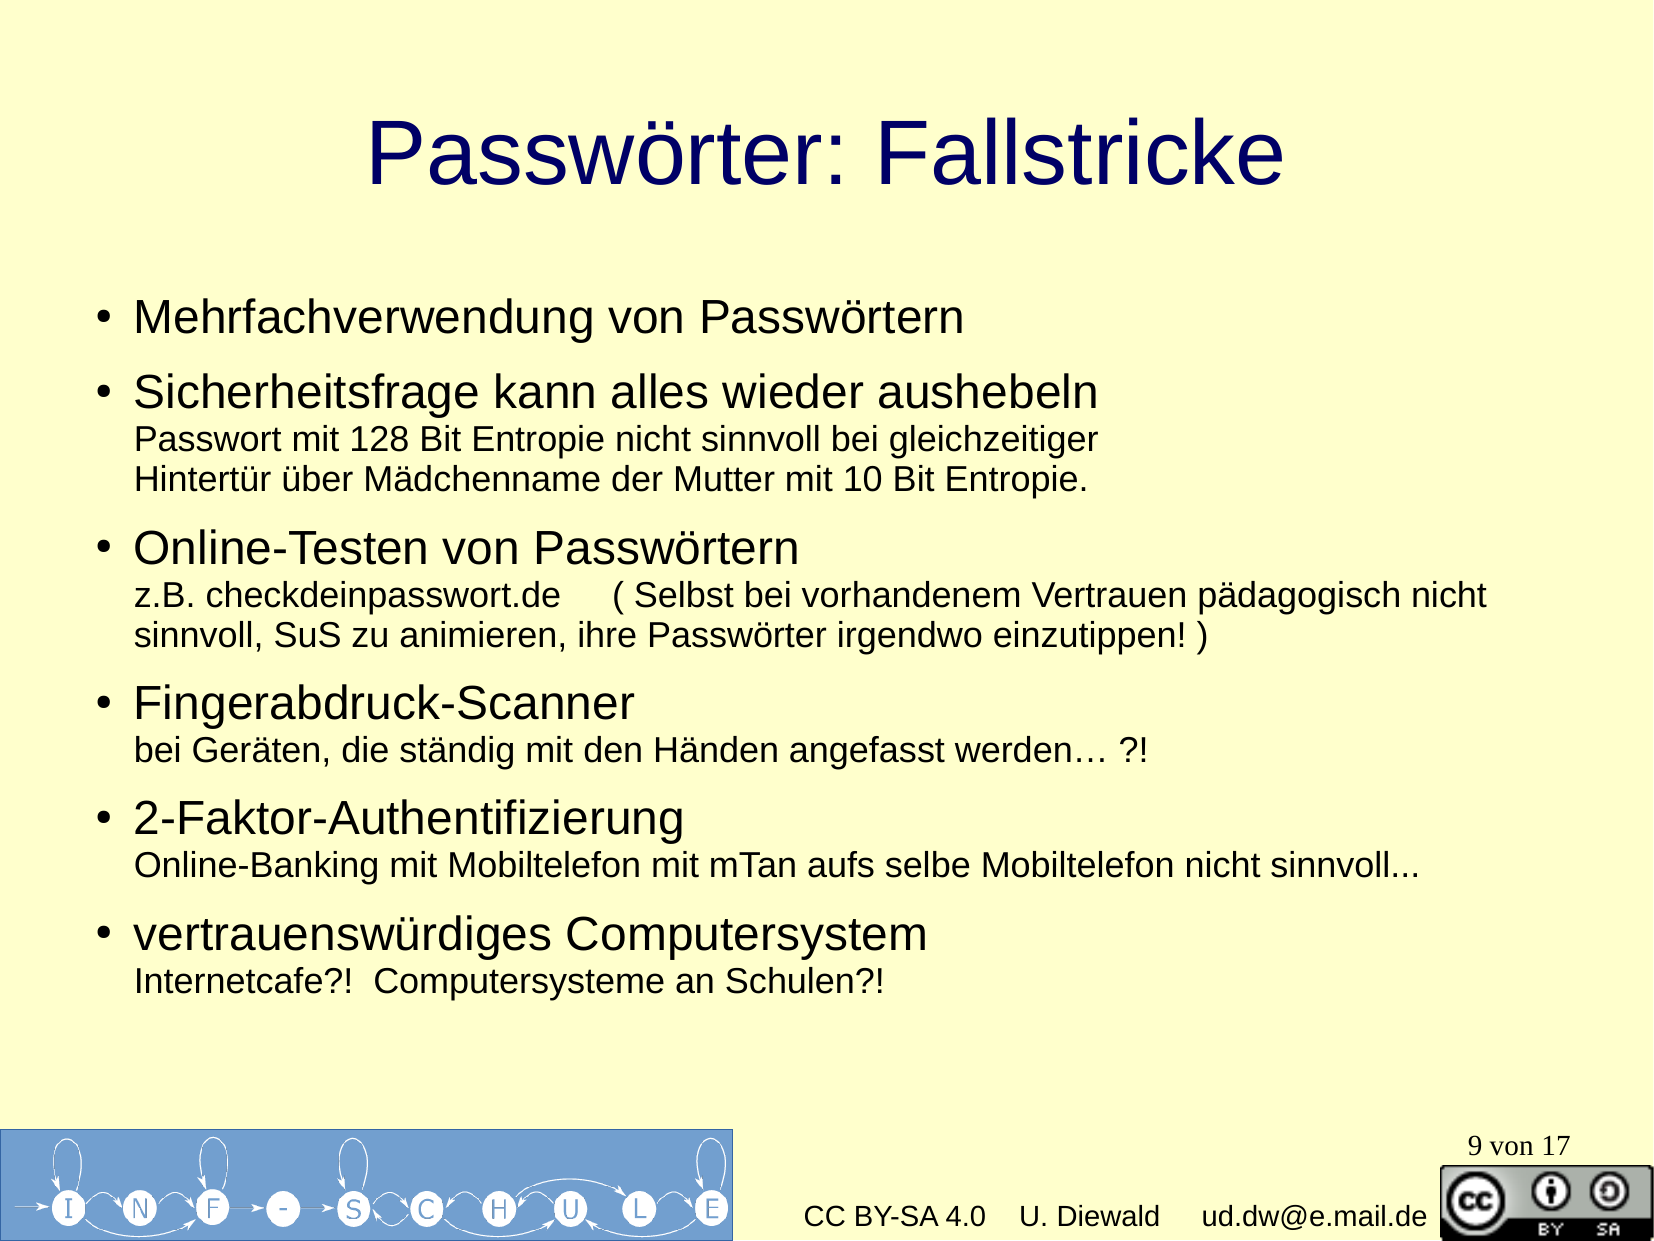

# Passwörter: Fallstricke
Mehrfachverwendung von Passwörtern
Sicherheitsfrage kann alles wieder aushebeln
Passwort mit 128 Bit Entropie nicht sinnvoll bei gleichzeitiger
Hintertür über Mädchenname der Mutter mit 10 Bit Entropie.
Online-Testen von Passwörtern
z.B. checkdeinpasswort.de 	( Selbst bei vorhandenem Vertrauen pädagogisch nicht sinnvoll, SuS zu animieren, ihre Passwörter irgendwo einzutippen! )
Fingerabdruck-Scanner
bei Geräten, die ständig mit den Händen angefasst werden… ?!
2-Faktor-Authentifizierung
Online-Banking mit Mobiltelefon mit mTan aufs selbe Mobiltelefon nicht sinnvoll...
vertrauenswürdiges Computersystem
Internetcafe?! Computersysteme an Schulen?!
9